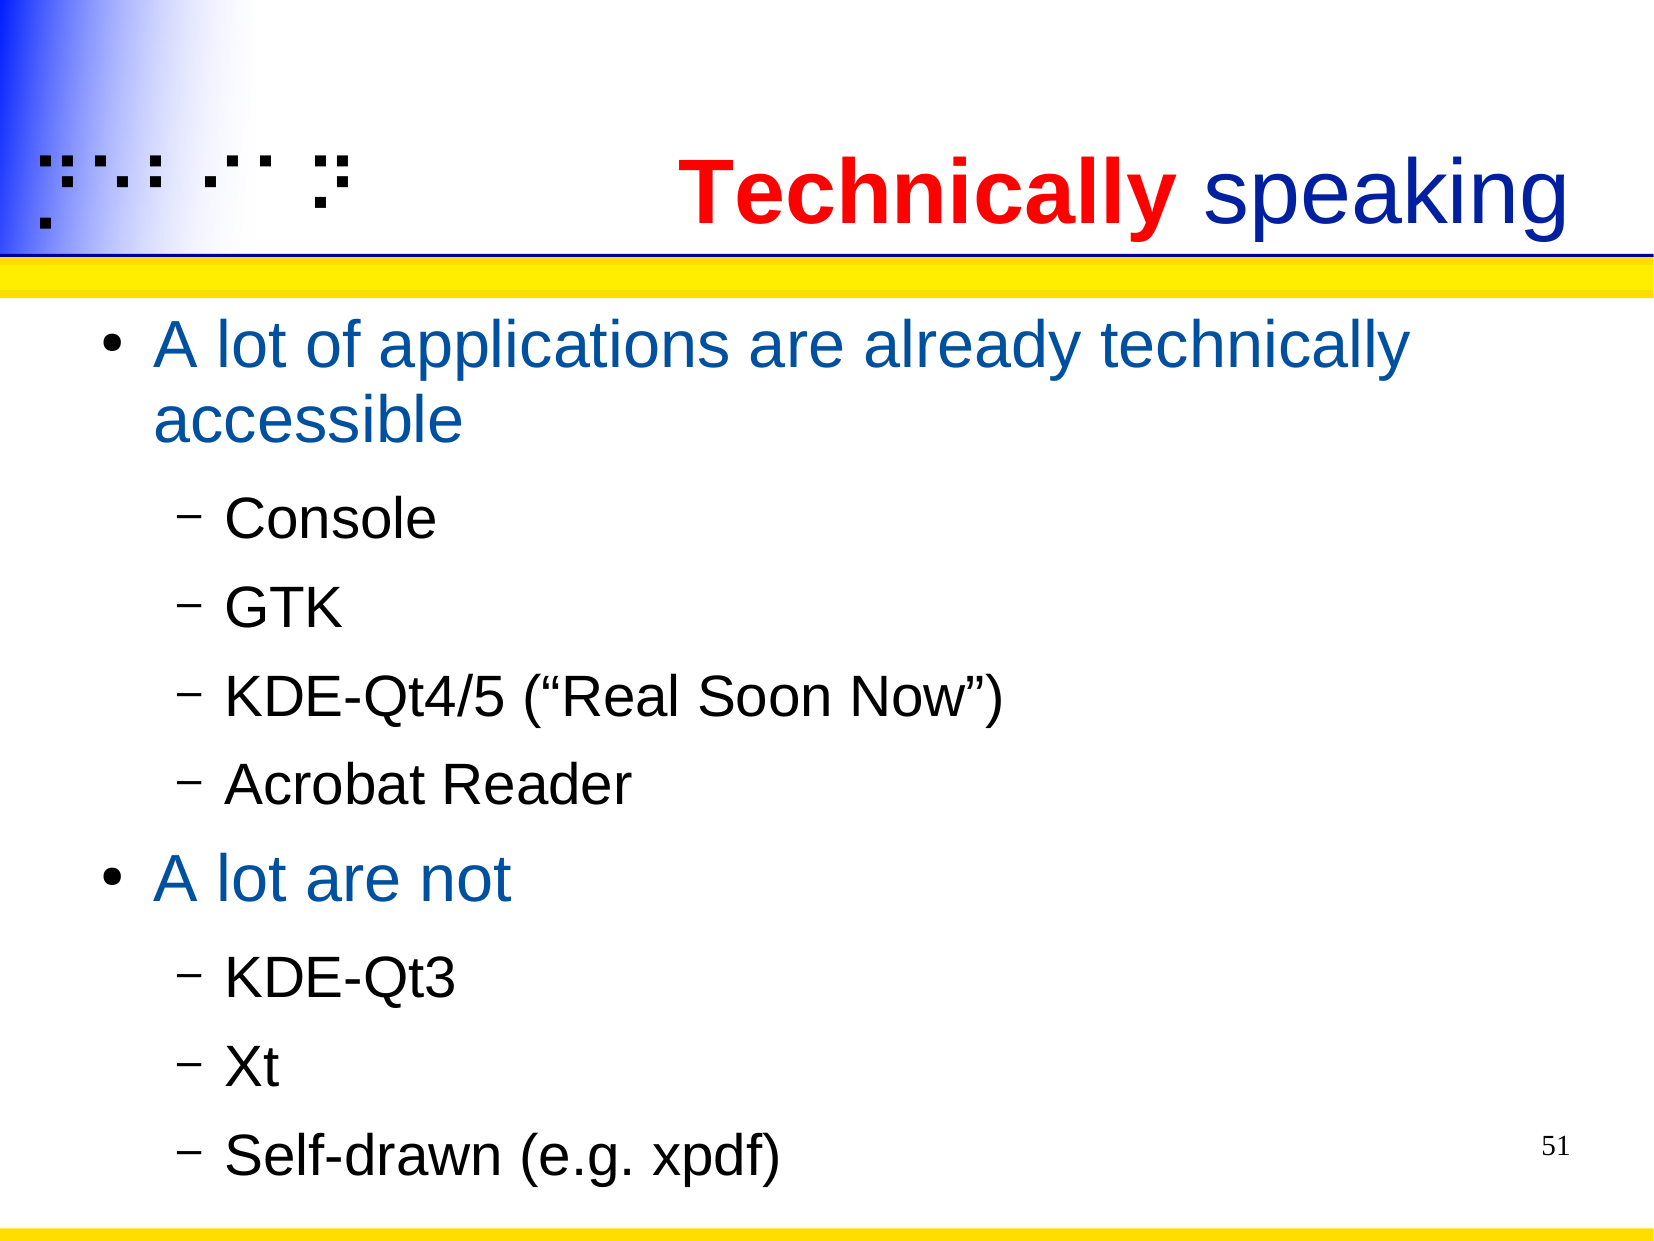

# Technically speaking
A lot of applications are already technically accessible
Console
GTK
KDE-Qt4/5 (“Real Soon Now”)
Acrobat Reader
A lot are not
KDE-Qt3
Xt
Self-drawn (e.g. xpdf)
51